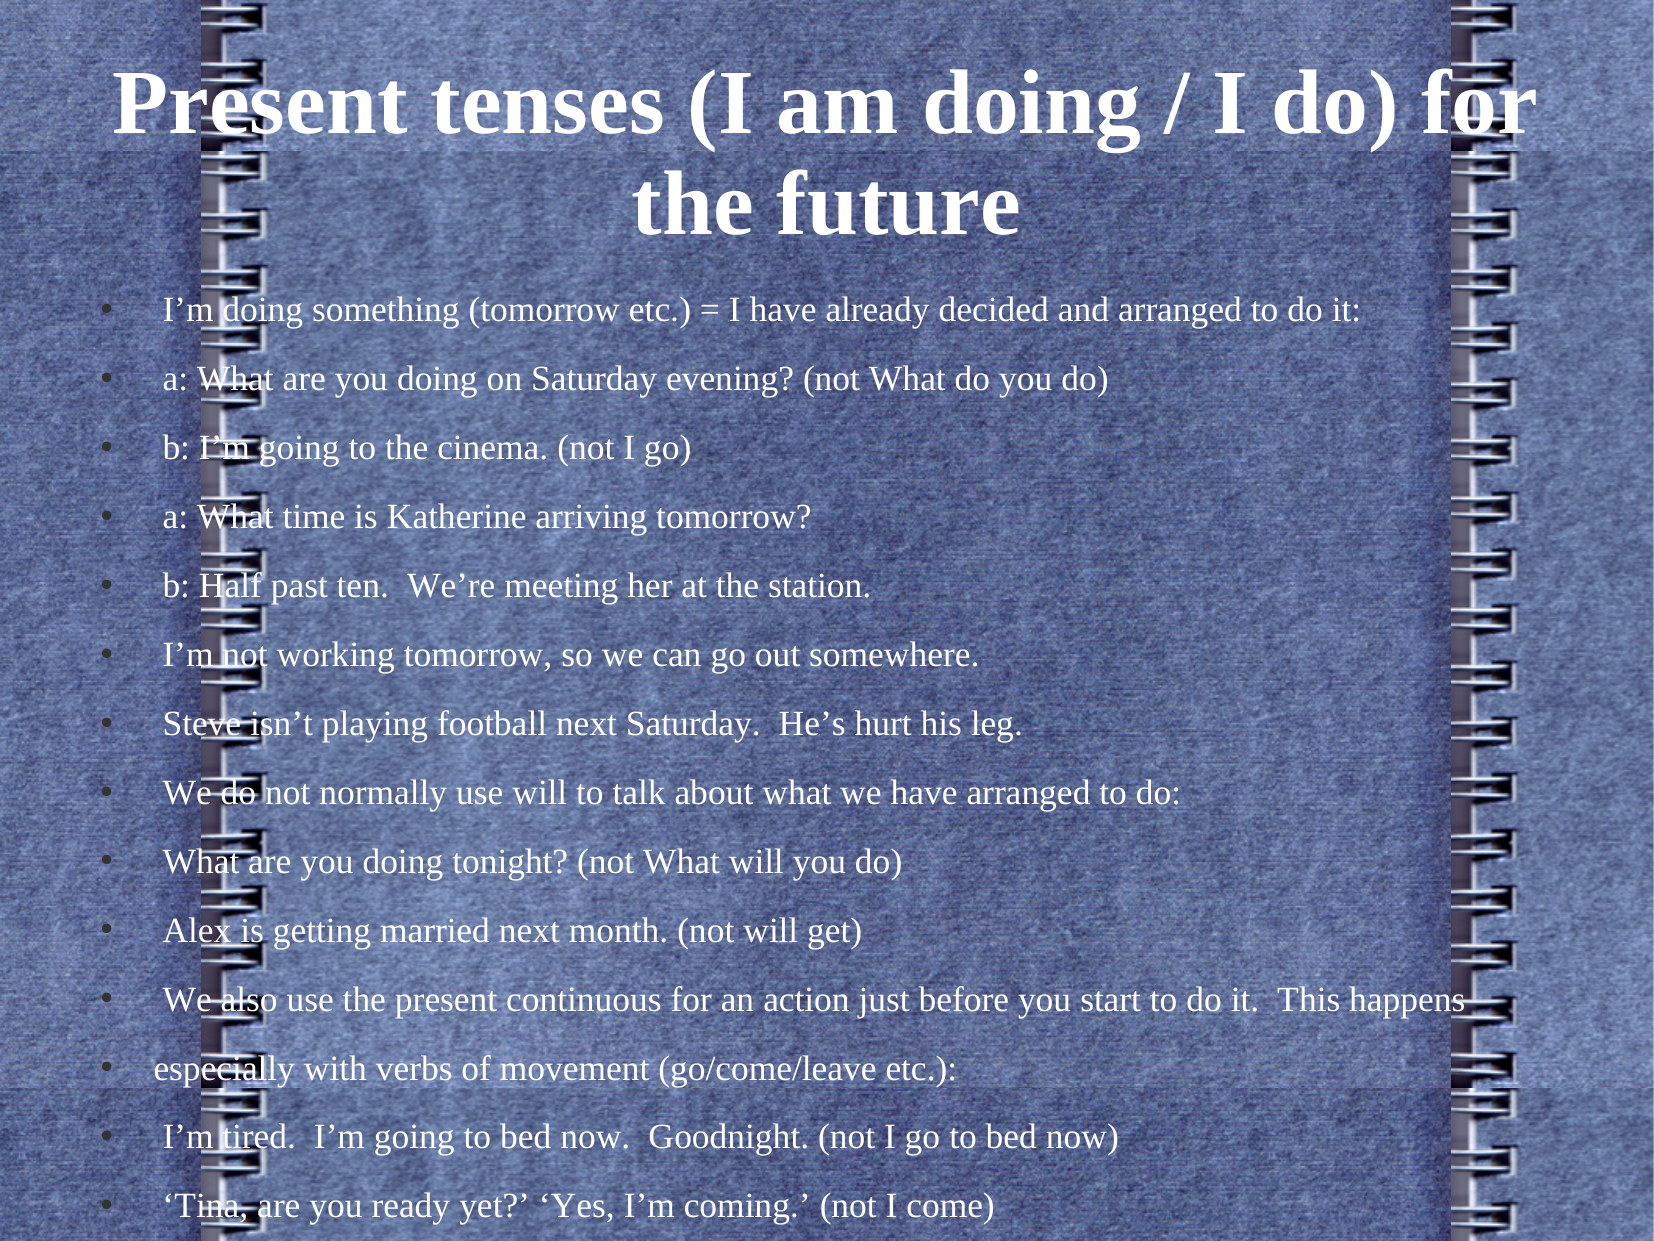

# Present tenses (I am doing / I do) for the future
 I’m doing something (tomorrow etc.) = I have already decided and arranged to do it:
 a: What are you doing on Saturday evening? (not What do you do)
 b: I’m going to the cinema. (not I go)
 a: What time is Katherine arriving tomorrow?
 b: Half past ten. We’re meeting her at the station.
 I’m not working tomorrow, so we can go out somewhere.
 Steve isn’t playing football next Saturday. He’s hurt his leg.
 We do not normally use will to talk about what we have arranged to do:
 What are you doing tonight? (not What will you do)
 Alex is getting married next month. (not will get)
 We also use the present continuous for an action just before you start to do it. This happens
especially with verbs of movement (go/come/leave etc.):
 I’m tired. I’m going to bed now. Goodnight. (not I go to bed now)
 ‘Tina, are you ready yet?’ ‘Yes, I’m coming.’ (not I come)